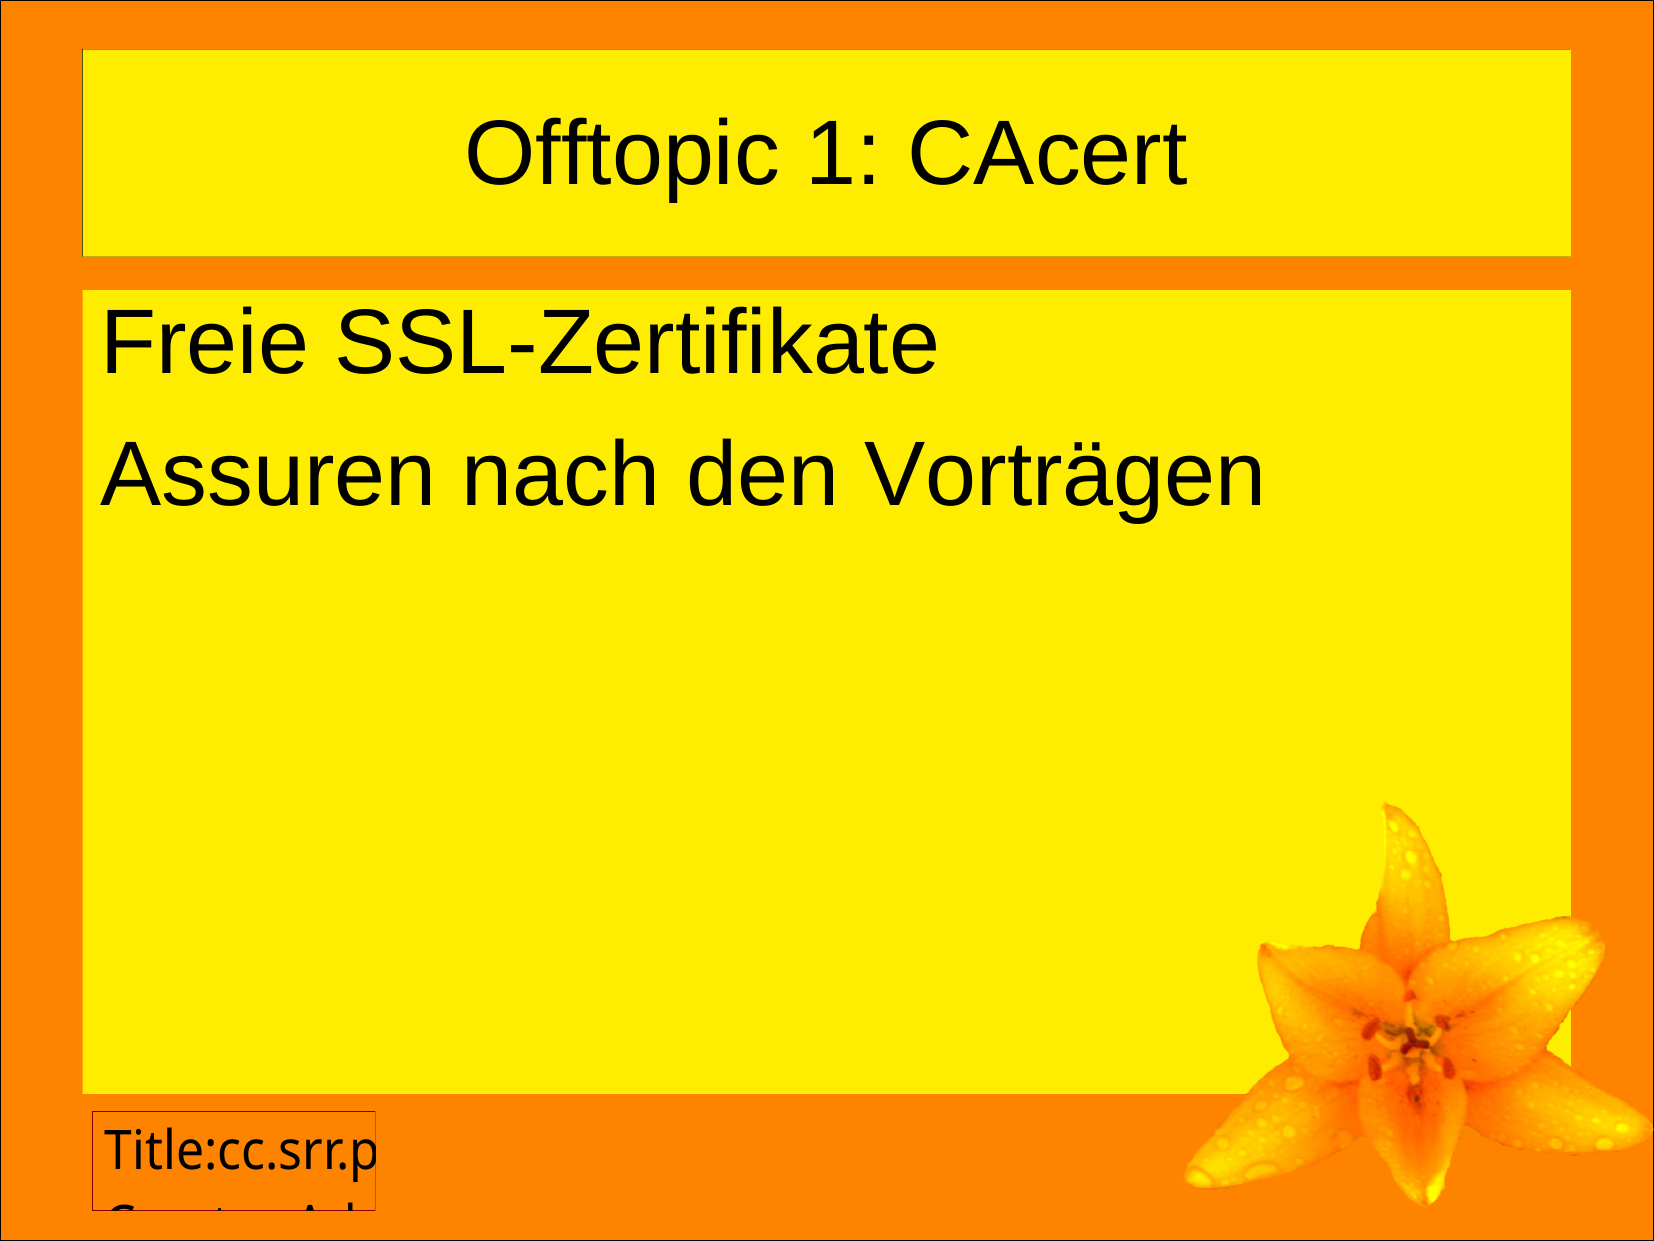

# Offtopic 1: CAcert
Freie SSL-Zertifikate
Assuren nach den Vorträgen